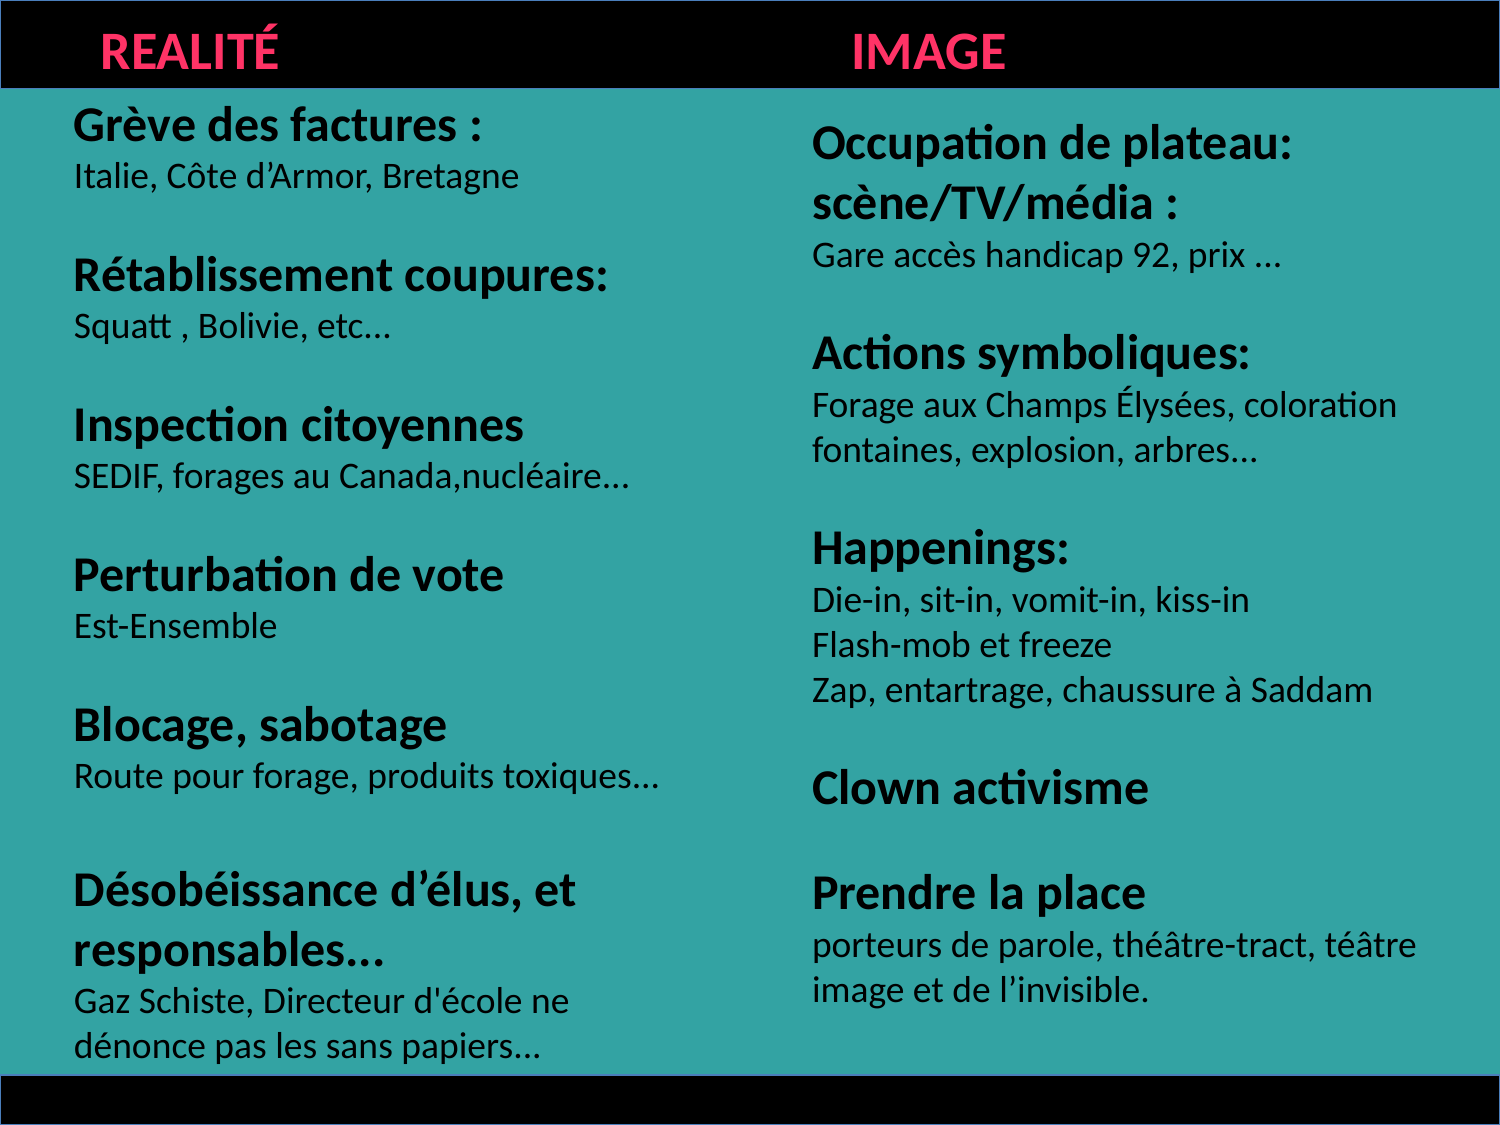

REALITÉ
IMAGE
Grève des factures :
Italie, Côte d’Armor, Bretagne
Rétablissement coupures:
Squatt , Bolivie, etc...
Inspection citoyennes
SEDIF, forages au Canada,nucléaire...
Perturbation de vote
Est-Ensemble
Blocage, sabotage
Route pour forage, produits toxiques...
Désobéissance d’élus, et responsables...
Gaz Schiste, Directeur d'école ne dénonce pas les sans papiers...
Occupation de plateau: scène/TV/média :
Gare accès handicap 92, prix ...
Actions symboliques:
Forage aux Champs Élysées, coloration fontaines, explosion, arbres...
Happenings:
Die-in, sit-in, vomit-in, kiss-in
Flash-mob et freeze
Zap, entartrage, chaussure à Saddam
Clown activisme
Prendre la place
porteurs de parole, théâtre-tract, téâtre image et de l’invisible.